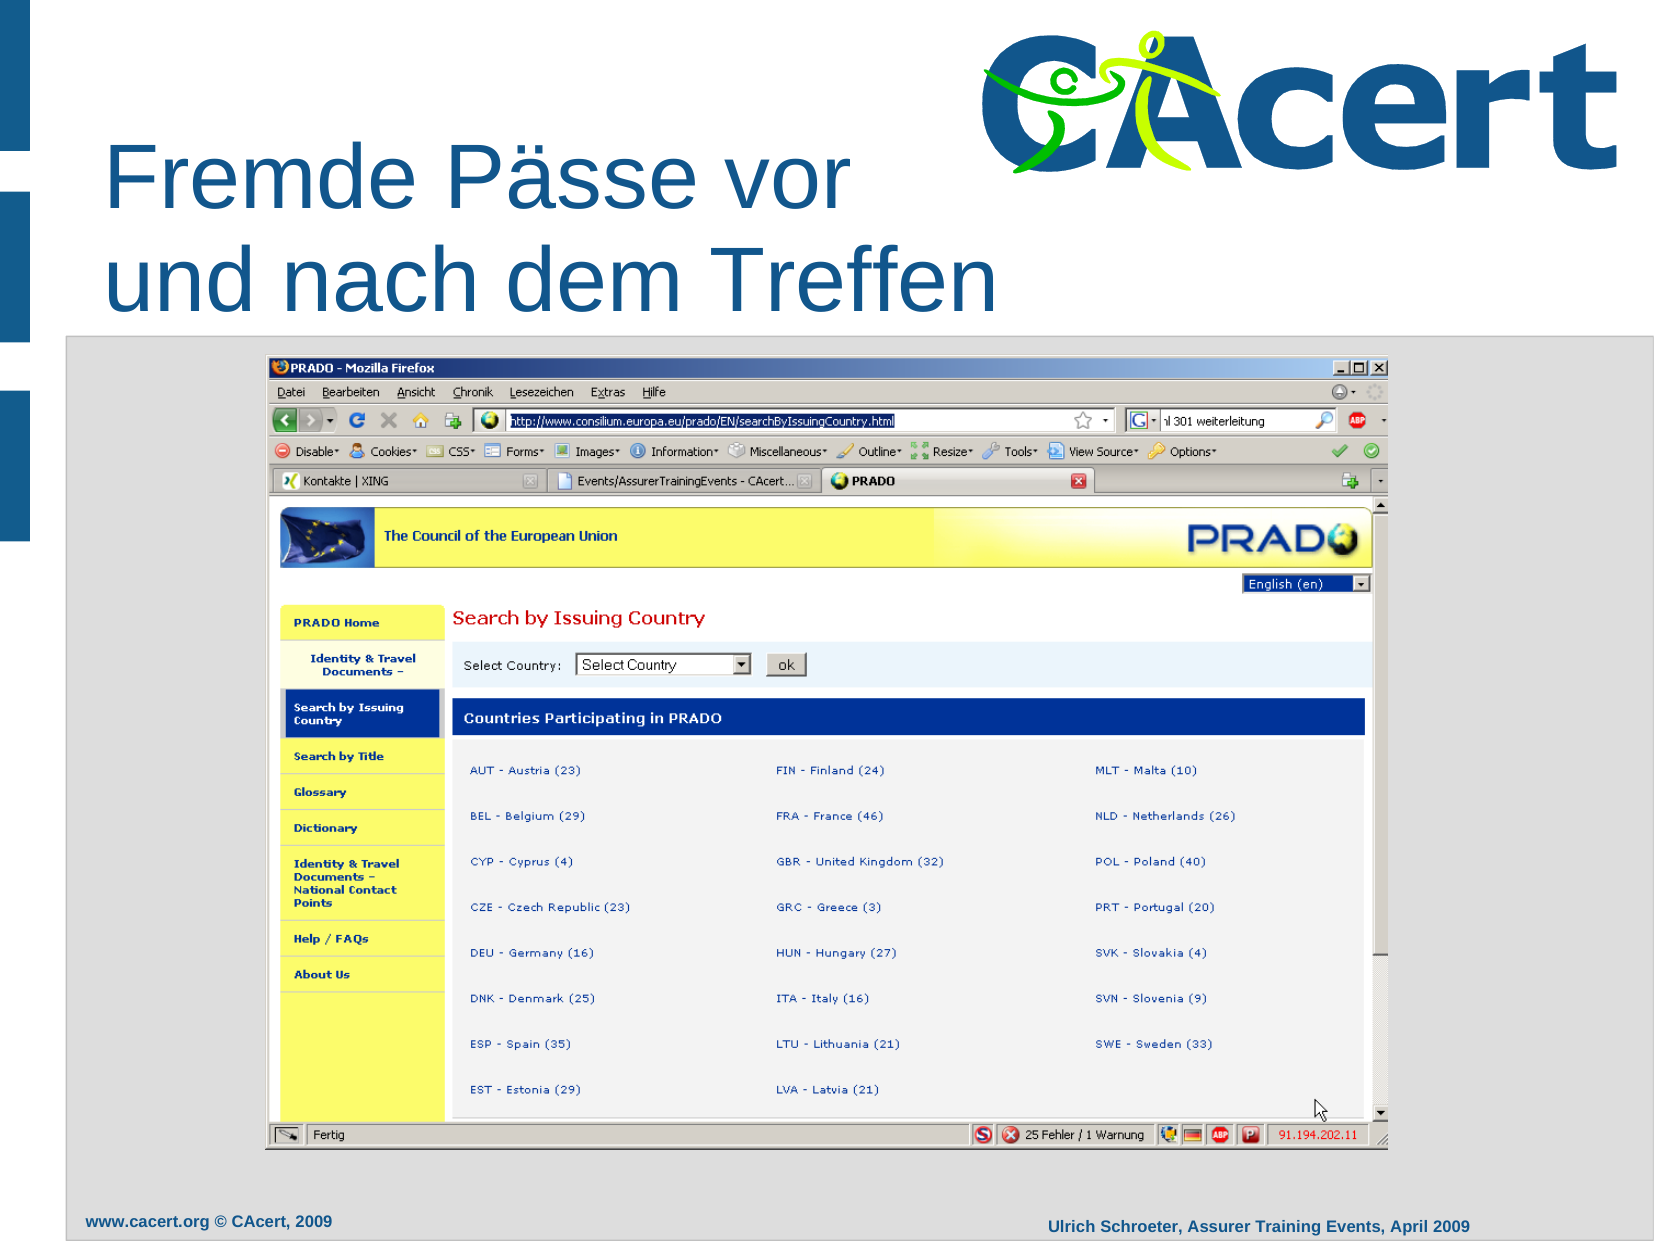

Fremde Pässe vor
und nach dem Treffen